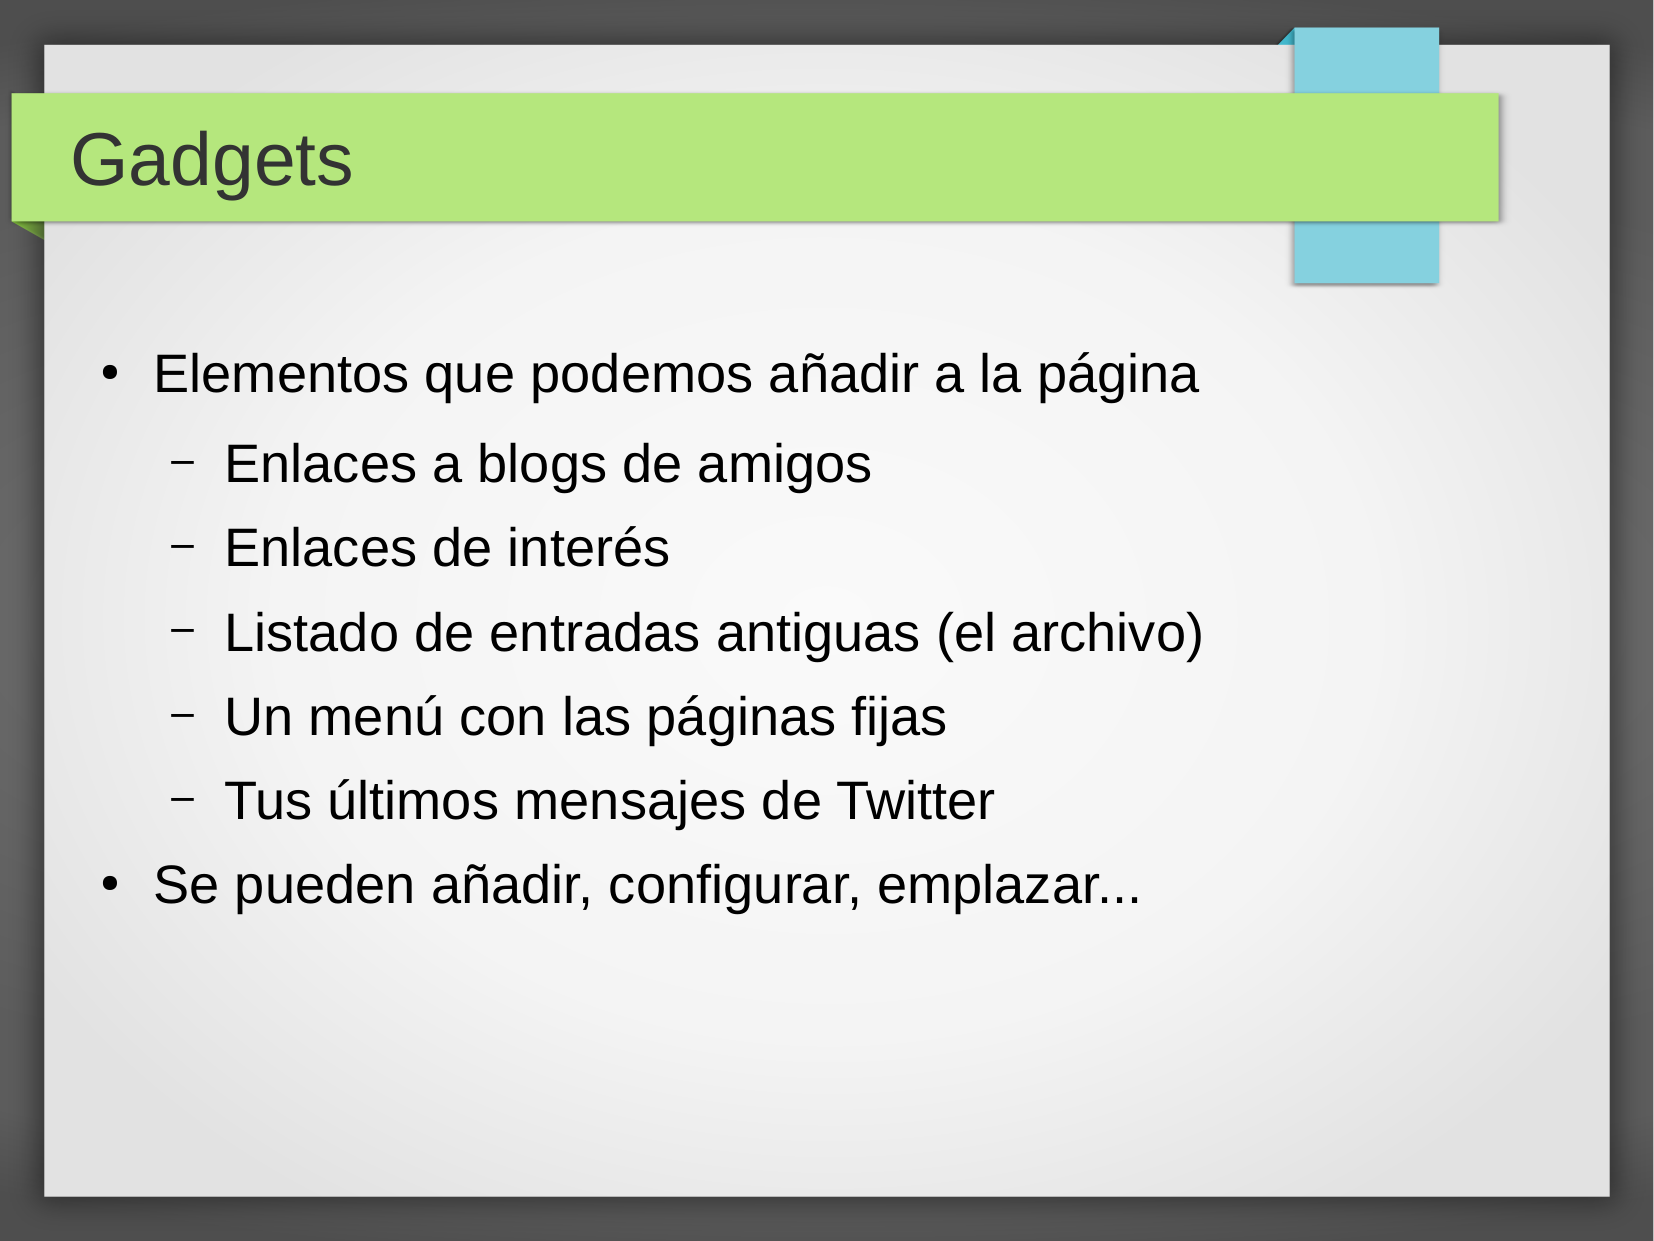

# Gadgets
Elementos que podemos añadir a la página
Enlaces a blogs de amigos
Enlaces de interés
Listado de entradas antiguas (el archivo)
Un menú con las páginas fijas
Tus últimos mensajes de Twitter
Se pueden añadir, configurar, emplazar...